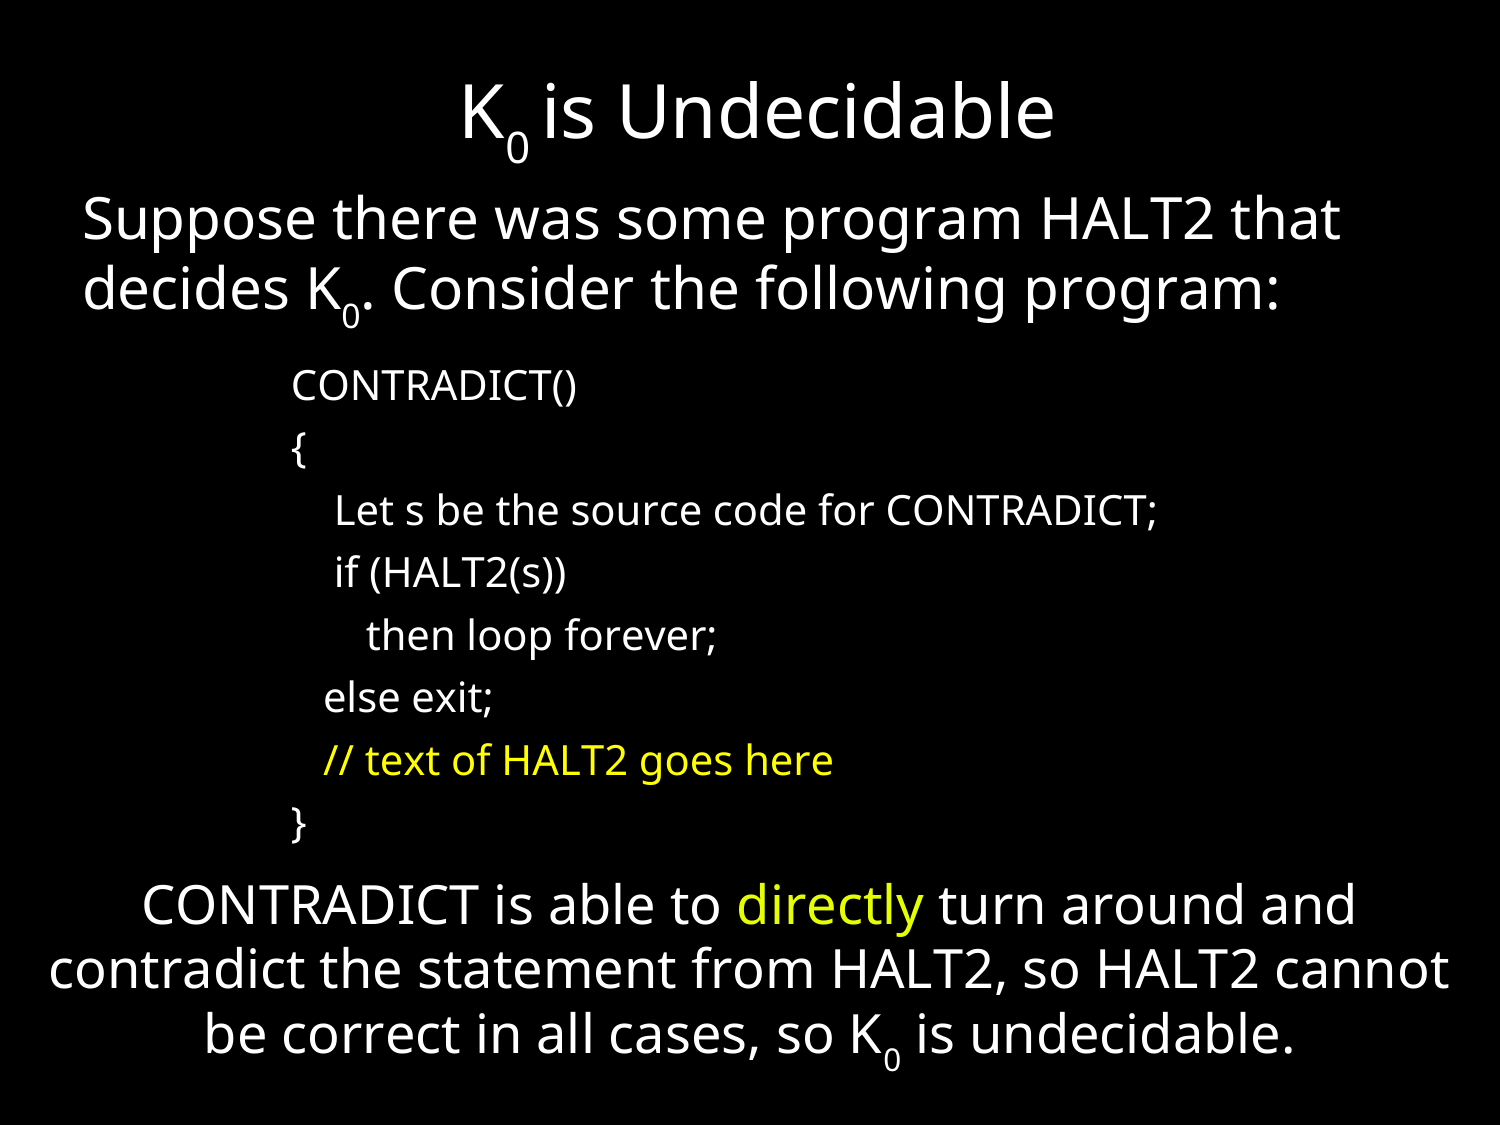

K0 is Undecidable
Suppose there was some program HALT2 that decides K0. Consider the following program:
CONTRADICT()
{
 Let s be the source code for CONTRADICT;
 if (HALT2(s))
	then loop forever;
 else exit;
 // text of HALT2 goes here
}
CONTRADICT is able to directly turn around and contradict the statement from HALT2, so HALT2 cannot be correct in all cases, so K0 is undecidable.